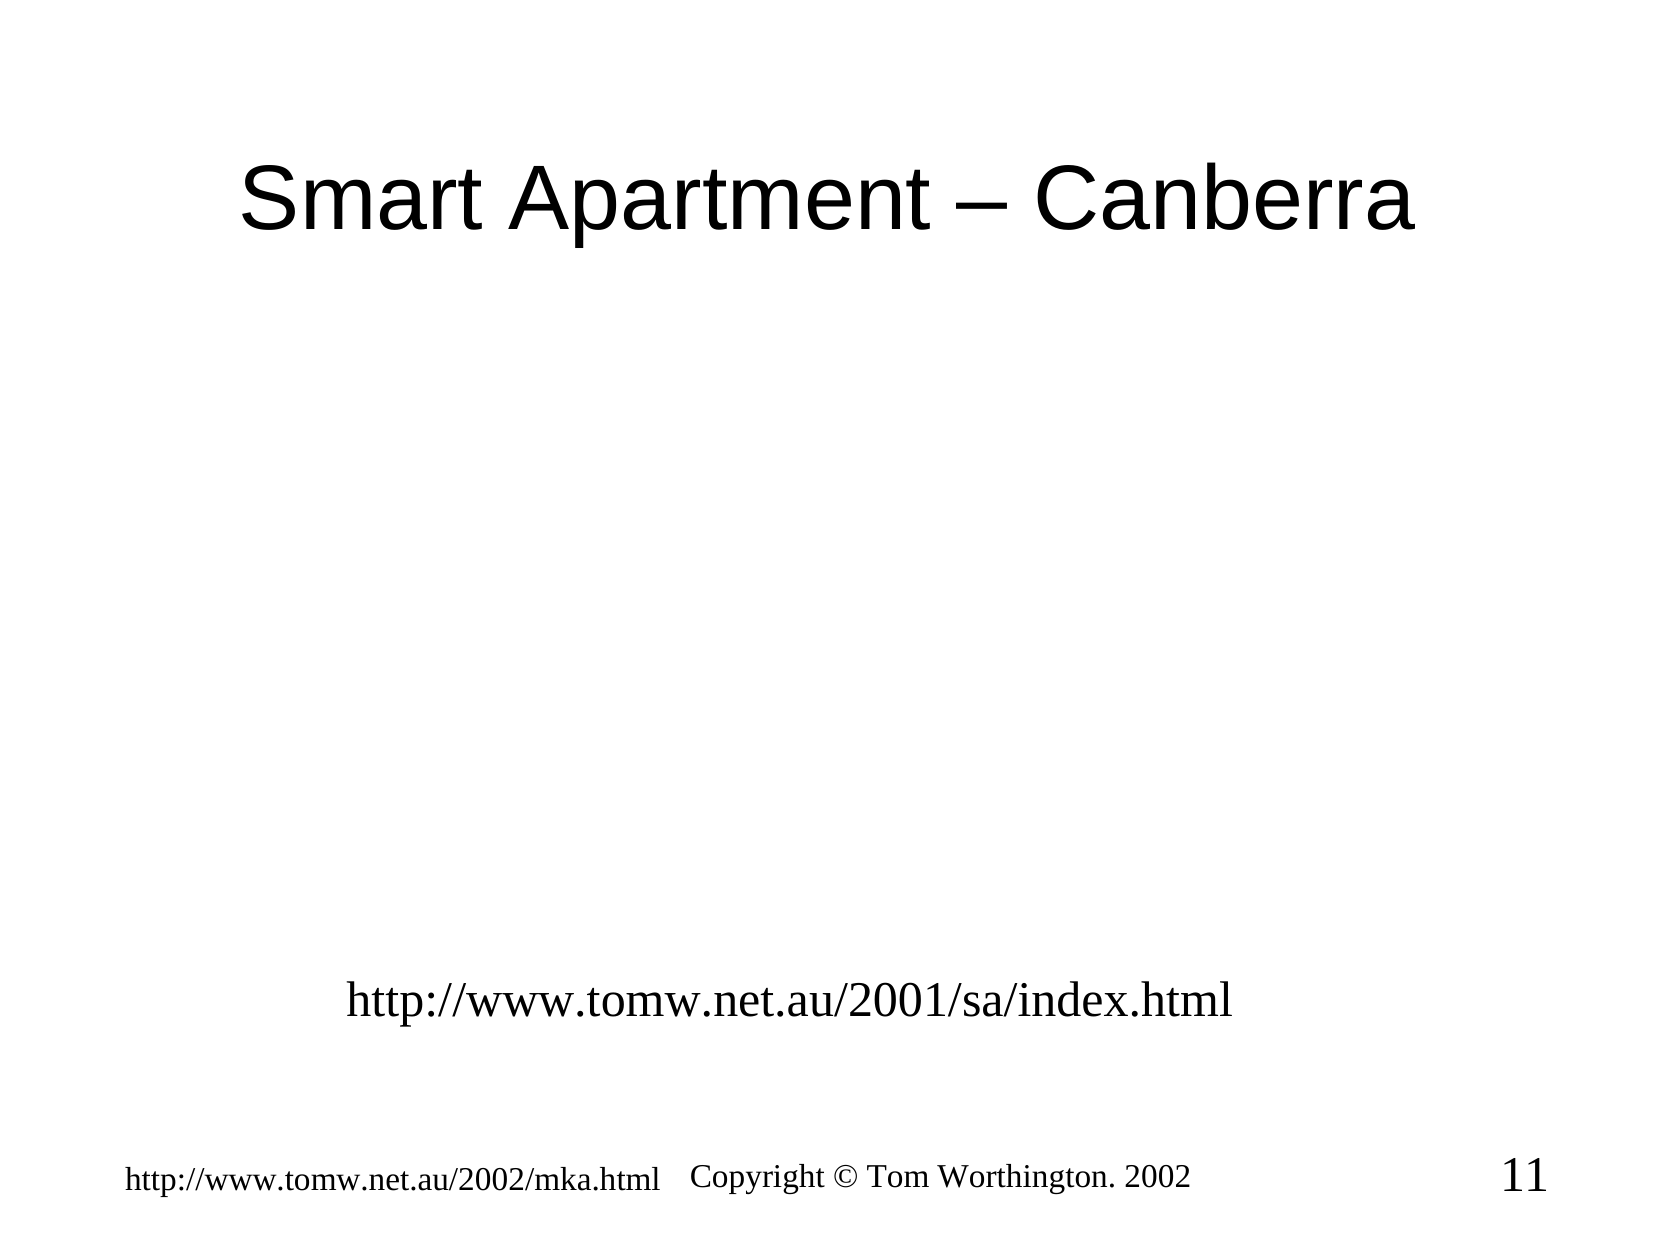

# Smart Apartment – Canberra
See: http://www.tomw.net.au/2001/sa/index.html
http://www.tomw.net.au/2001/sa/index.html